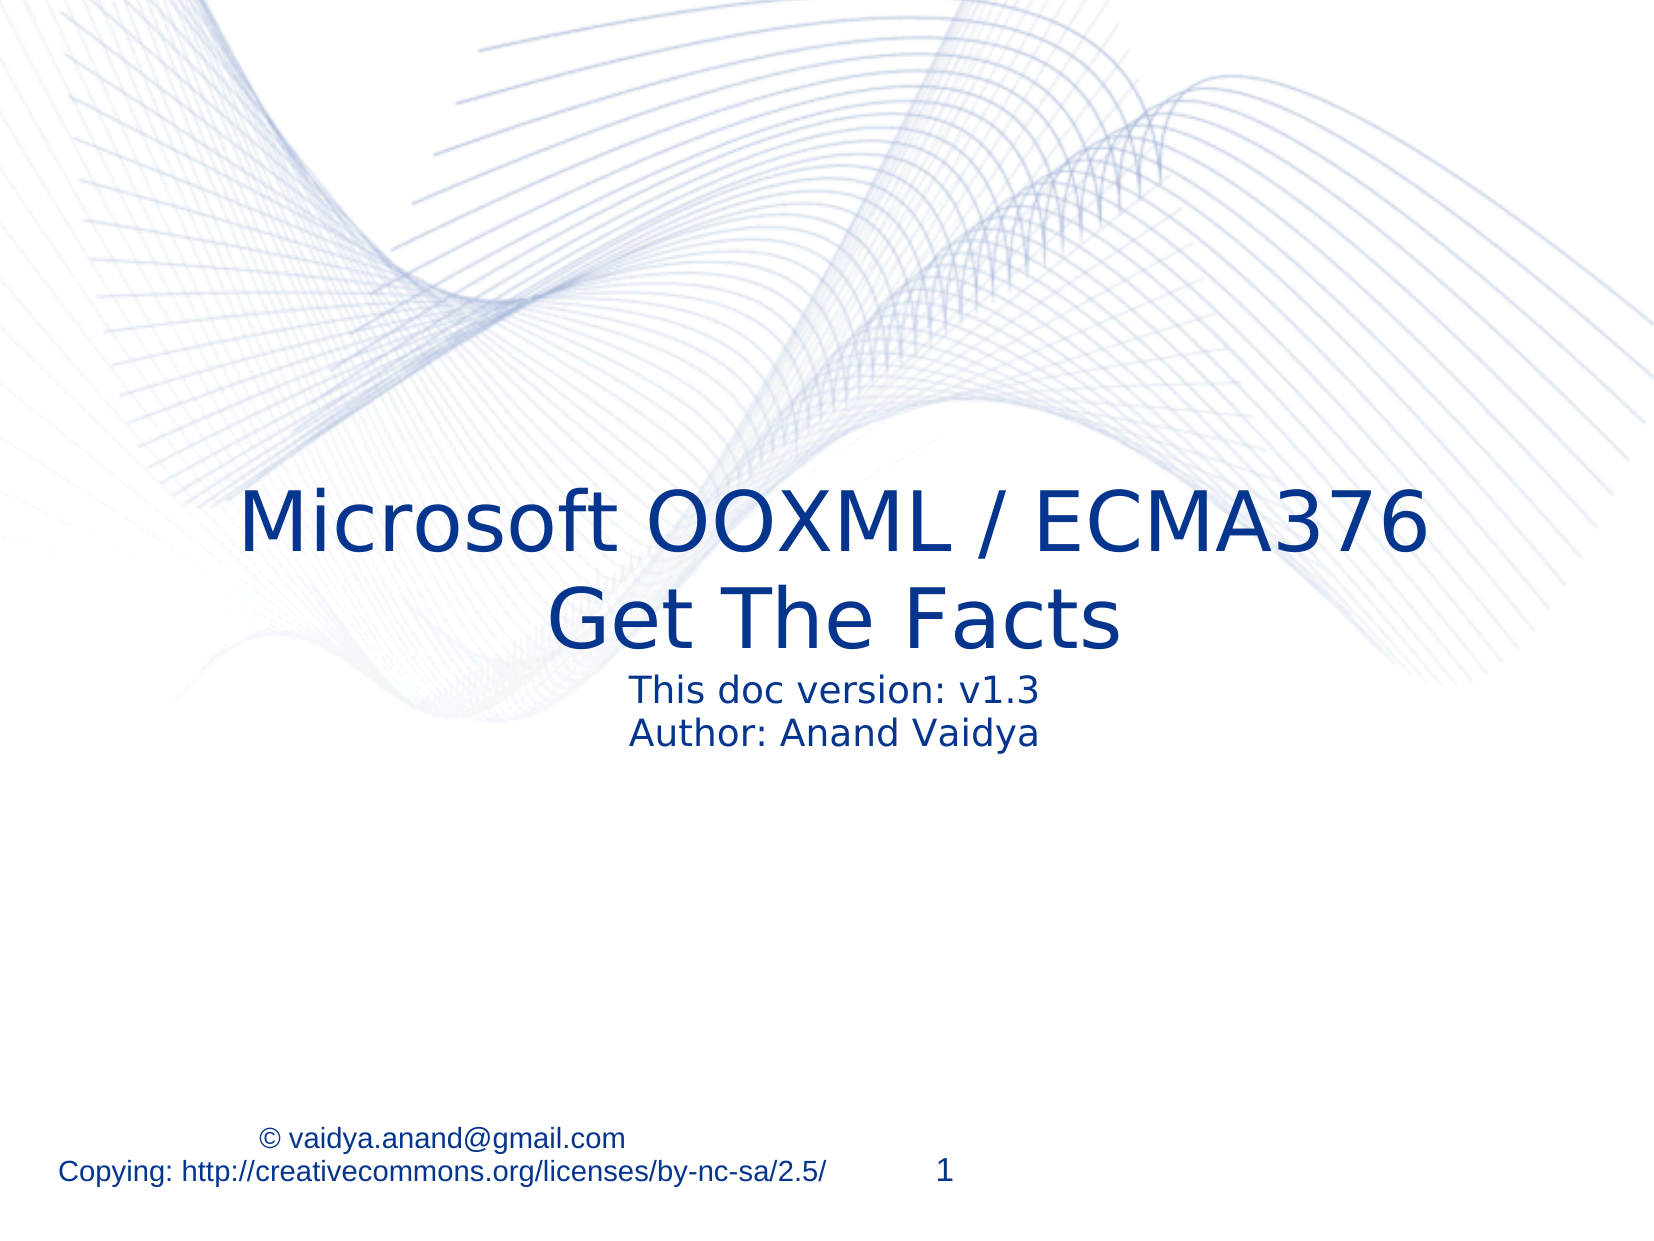

# Microsoft OOXML / ECMA376
Get The Facts
This doc version: v1.3
Author: Anand Vaidya
http://www.broffice.org
1